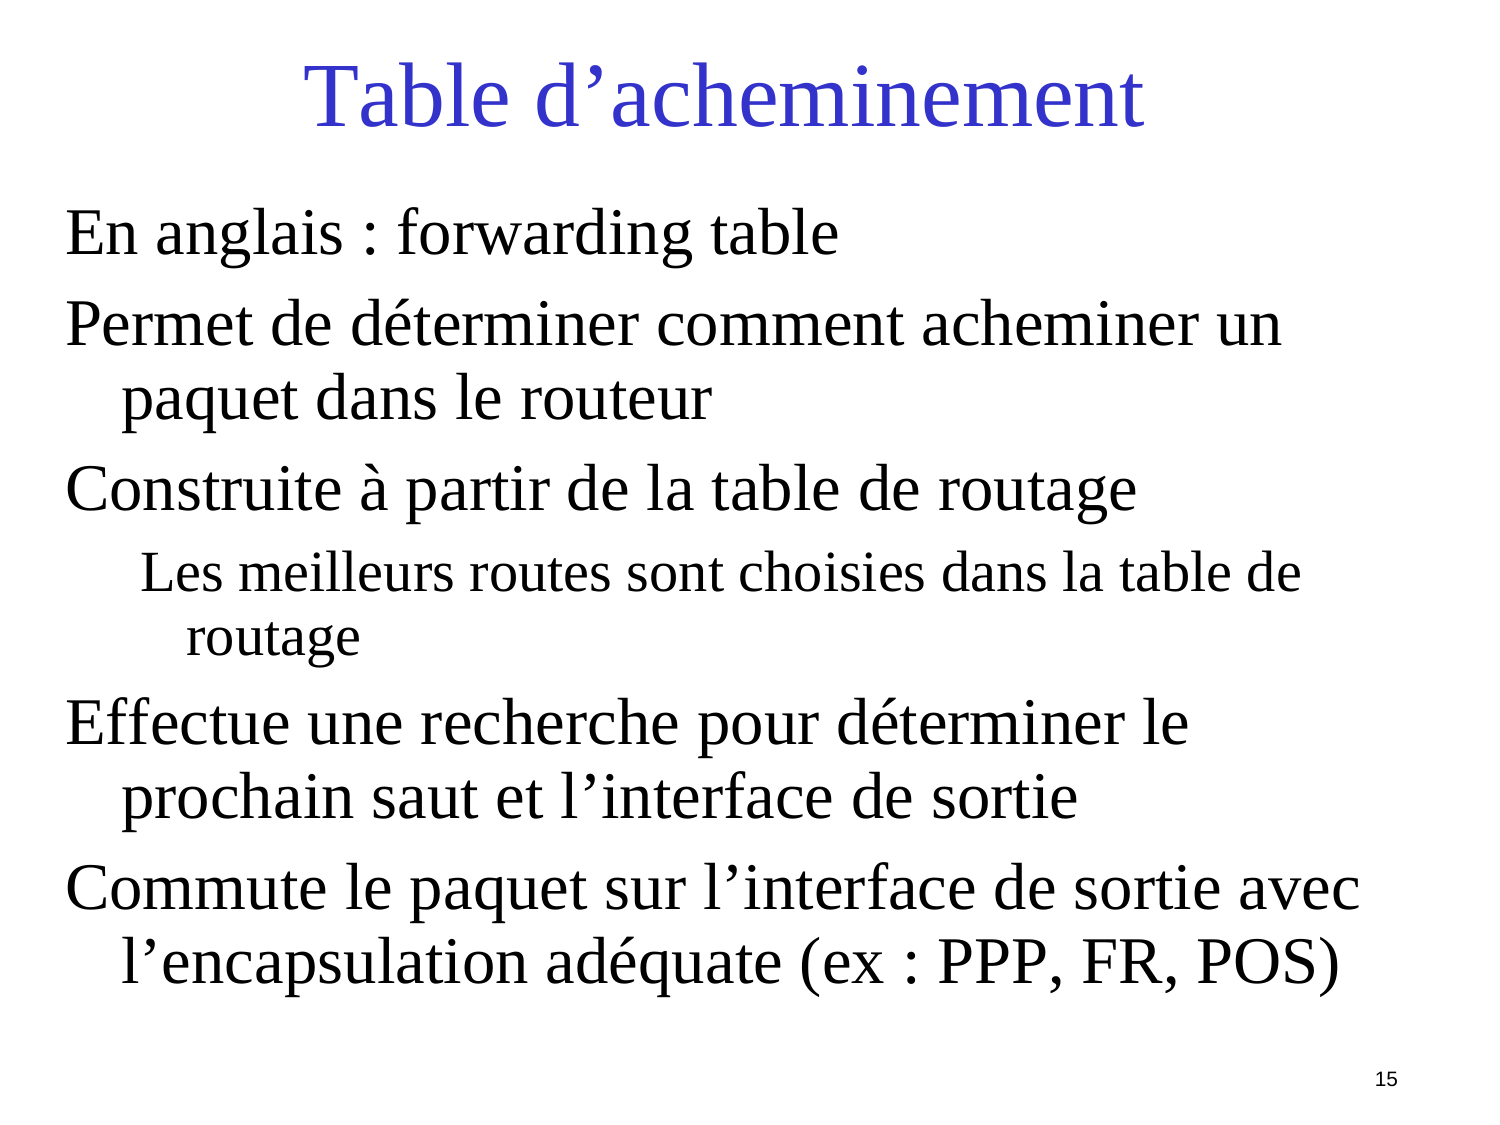

# Table d’acheminement
En anglais : forwarding table
Permet de déterminer comment acheminer un paquet dans le routeur
Construite à partir de la table de routage
Les meilleurs routes sont choisies dans la table de routage
Effectue une recherche pour déterminer le prochain saut et l’interface de sortie
Commute le paquet sur l’interface de sortie avec l’encapsulation adéquate (ex : PPP, FR, POS)